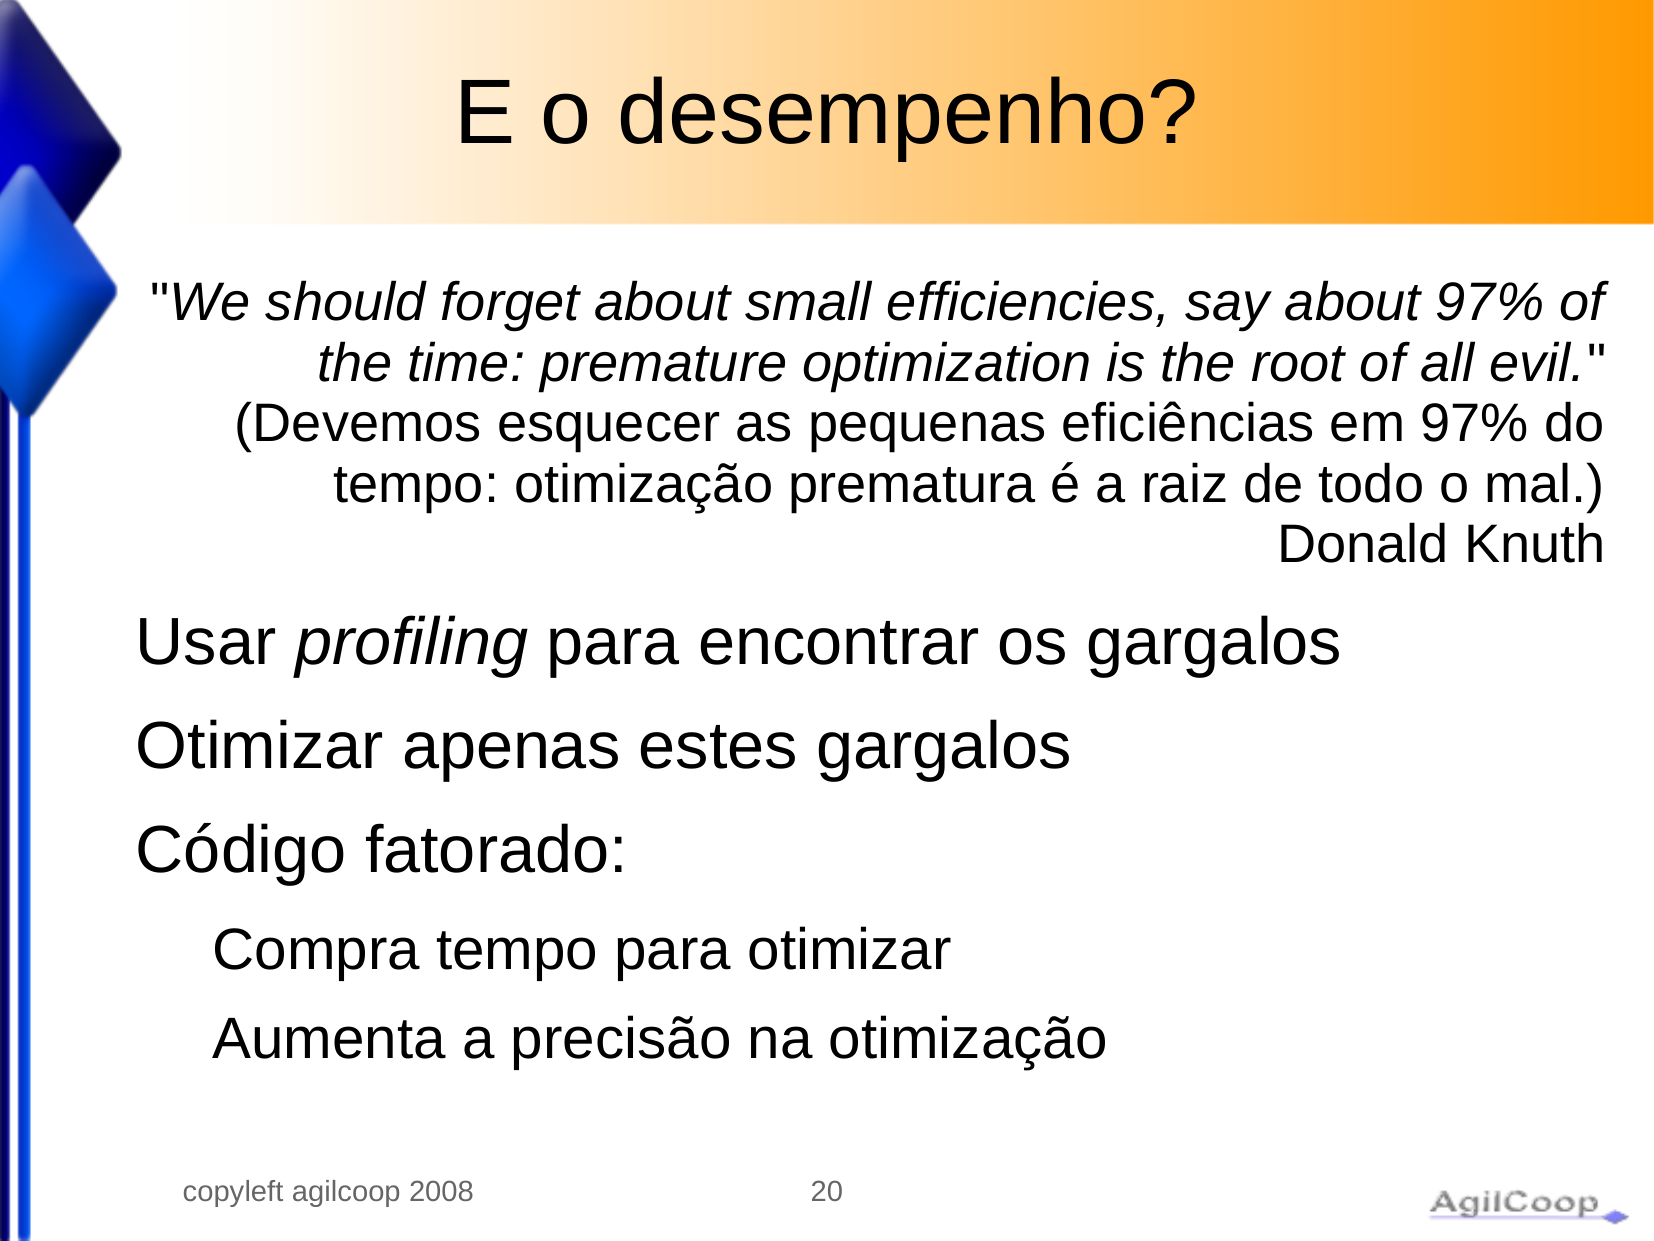

# E o desempenho?
"We should forget about small efficiencies, say about 97% of the time: premature optimization is the root of all evil."
(Devemos esquecer as pequenas eficiências em 97% do tempo: otimização prematura é a raiz de todo o mal.)
Donald Knuth
Usar profiling para encontrar os gargalos
Otimizar apenas estes gargalos
Código fatorado:
Compra tempo para otimizar
Aumenta a precisão na otimização
copyleft agilcoop 2008
20